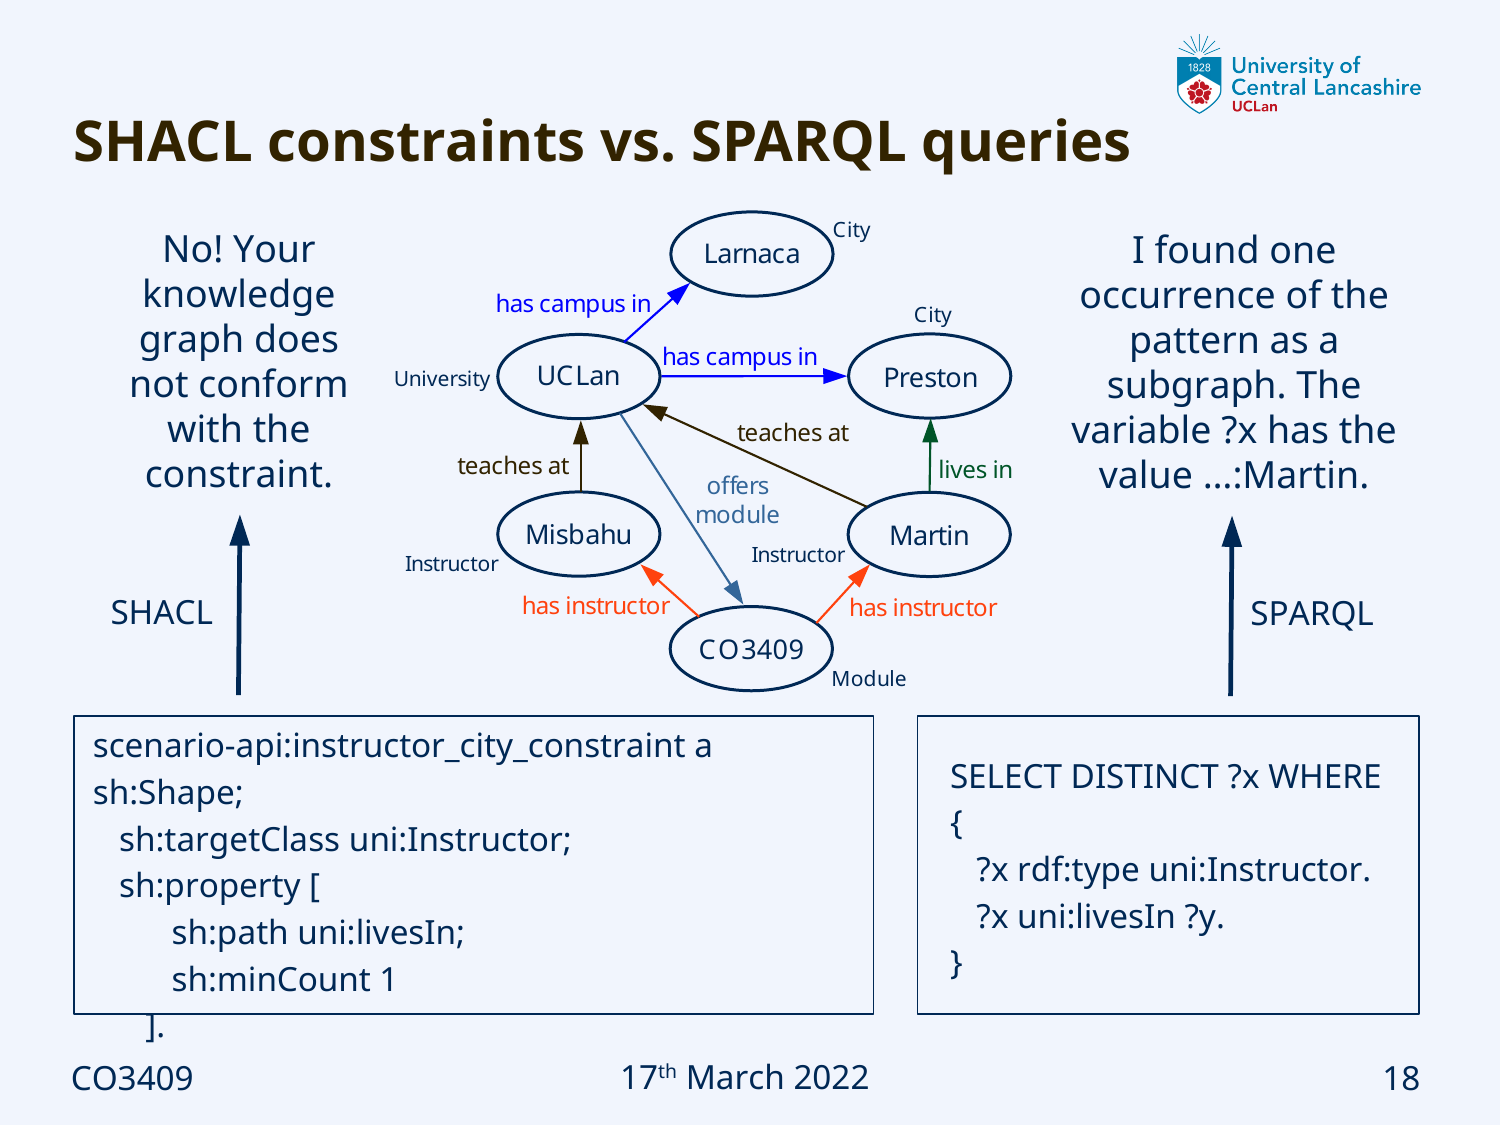

# SHACL constraints vs. SPARQL queries
No! Your knowledge graph does not conform with the constraint.
I found one occurrence of the pattern as a subgraph. The variable ?x has the value …:Martin.
SHACL
SPARQL
scenario-api:instructor_city_constraint a sh:Shape;
 sh:targetClass uni:Instructor;
 sh:property [
 sh:path uni:livesIn;
 sh:minCount 1
 ].
SELECT DISTINCT ?x WHERE
{
 ?x rdf:type uni:Instructor.
 ?x uni:livesIn ?y.
}